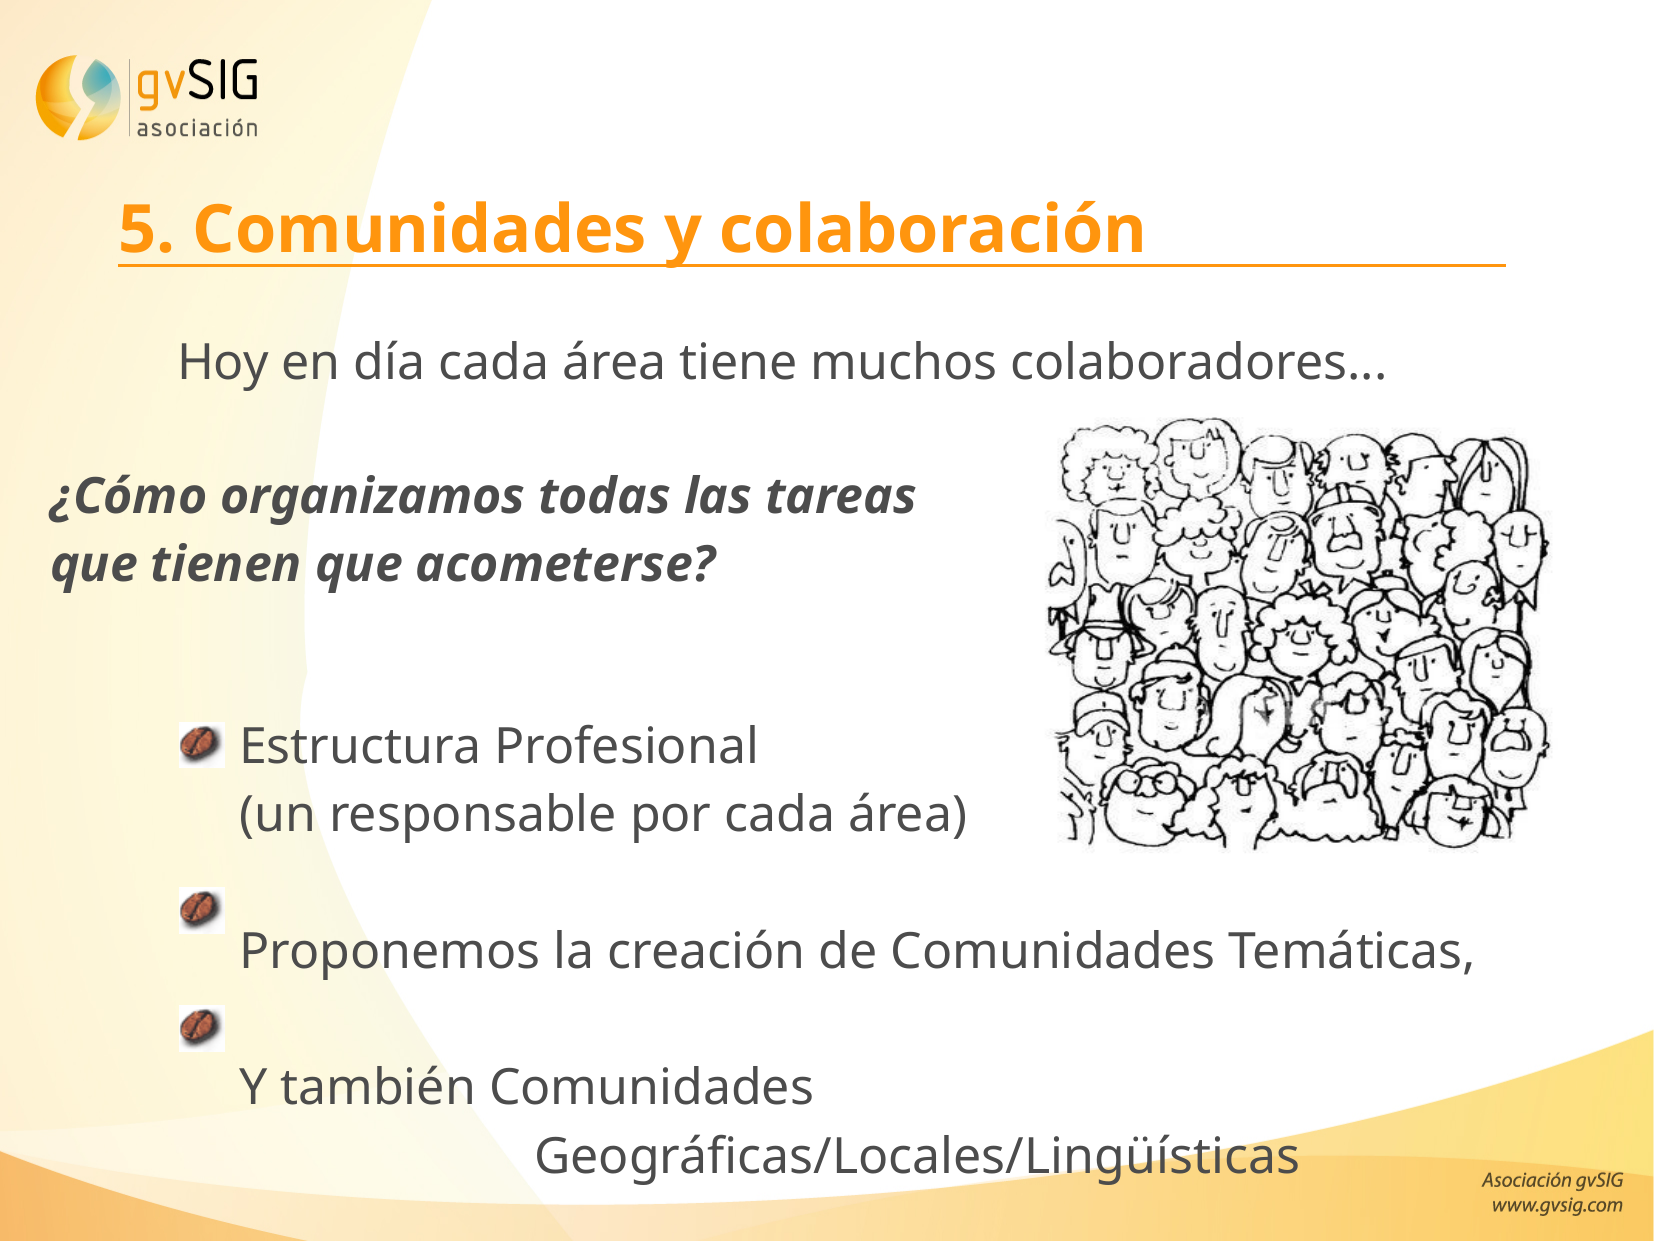

5. Comunidades y colaboración
# Hoy en día cada área tiene muchos colaboradores...
¿Cómo organizamos todas las tareas que tienen que acometerse?
Estructura Profesional
(un responsable por cada área)
Proponemos la creación de Comunidades Temáticas,
Y también Comunidades 													Geográficas/Locales/Lingüísticas